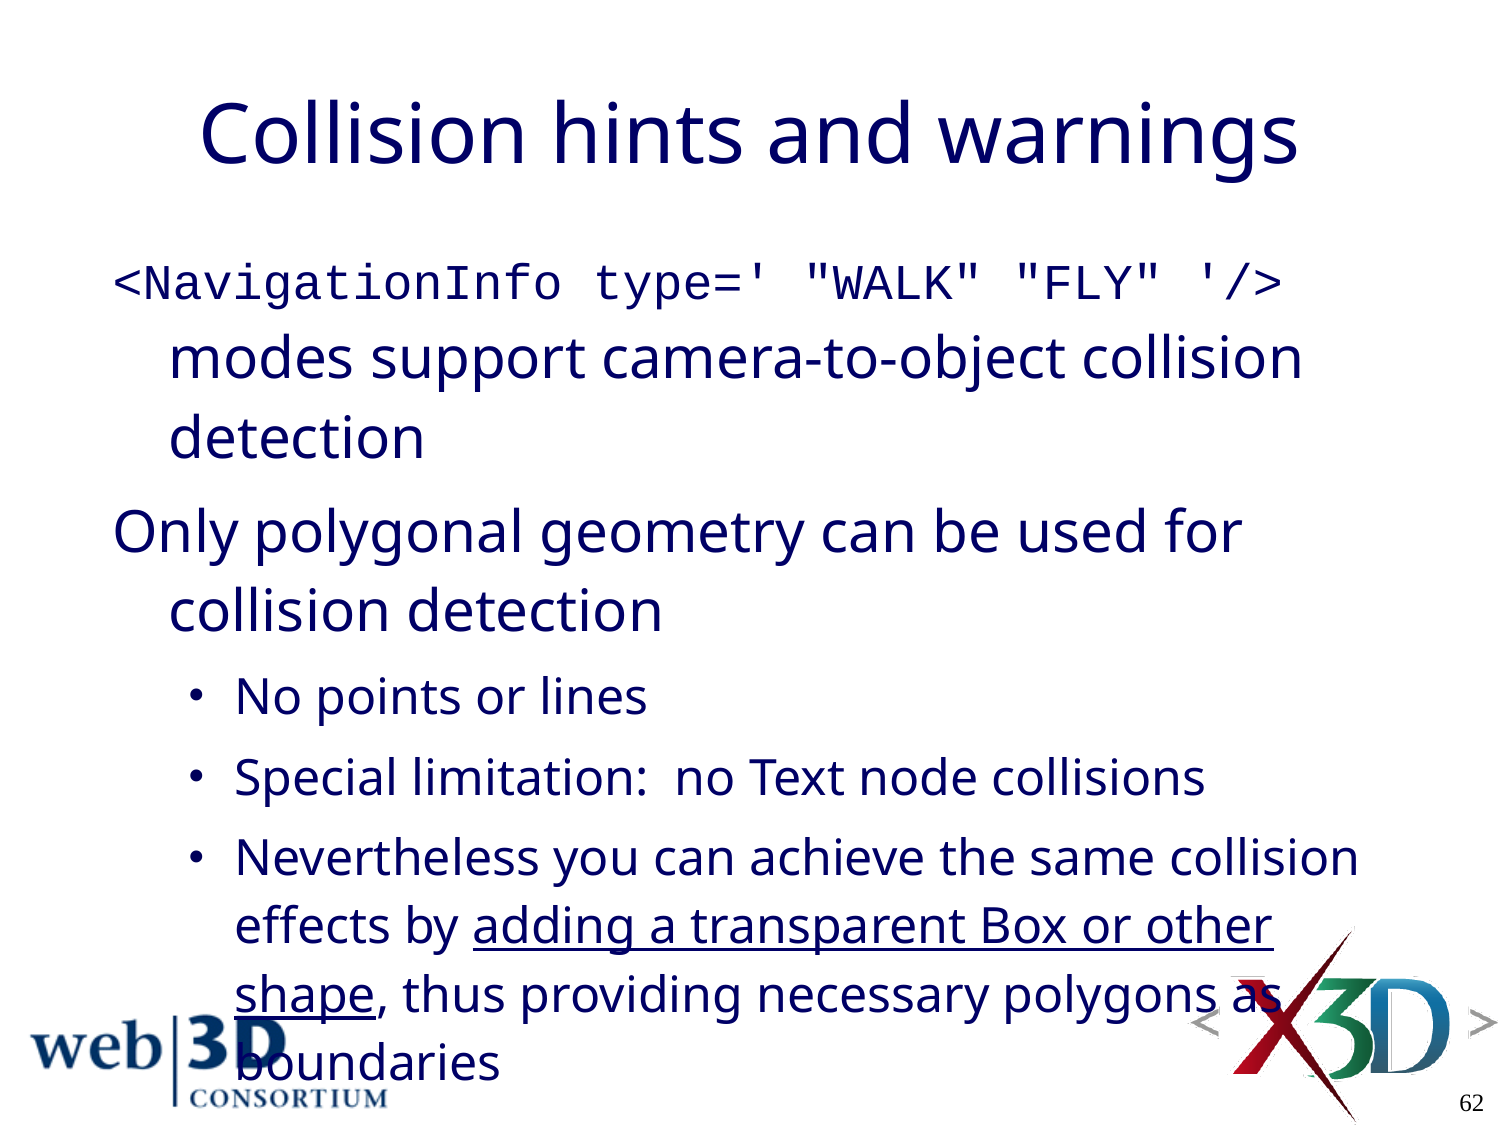

# Collision hints and warnings
<NavigationInfo type=' "WALK" "FLY" '/> modes support camera-to-object collision detection
Only polygonal geometry can be used for collision detection
No points or lines
Special limitation: no Text node collisions
Nevertheless you can achieve the same collision effects by adding a transparent Box or other shape, thus providing necessary polygons as boundaries